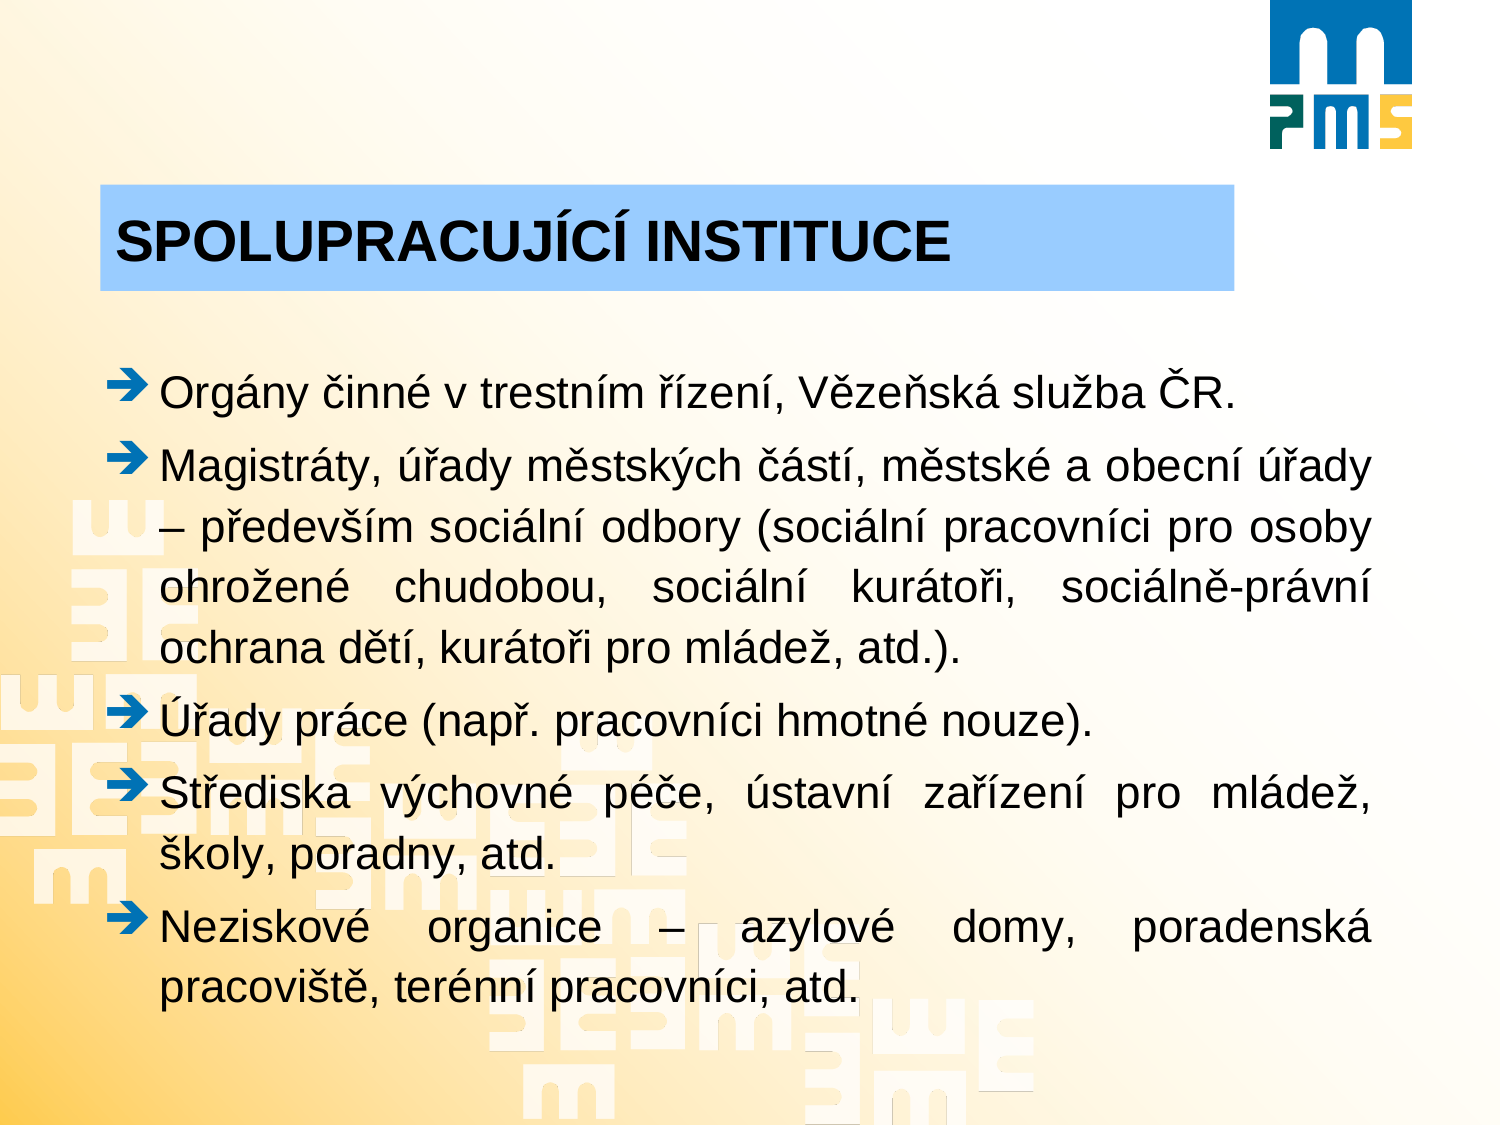

# SPOLUPRACUJÍCÍ INSTITUCE
Orgány činné v trestním řízení, Vězeňská služba ČR.
Magistráty, úřady městských částí, městské a obecní úřady – především sociální odbory (sociální pracovníci pro osoby ohrožené chudobou, sociální kurátoři, sociálně-právní ochrana dětí, kurátoři pro mládež, atd.).
Úřady práce (např. pracovníci hmotné nouze).
Střediska výchovné péče, ústavní zařízení pro mládež, školy, poradny, atd.
Neziskové organice – azylové domy, poradenská pracoviště, terénní pracovníci, atd.